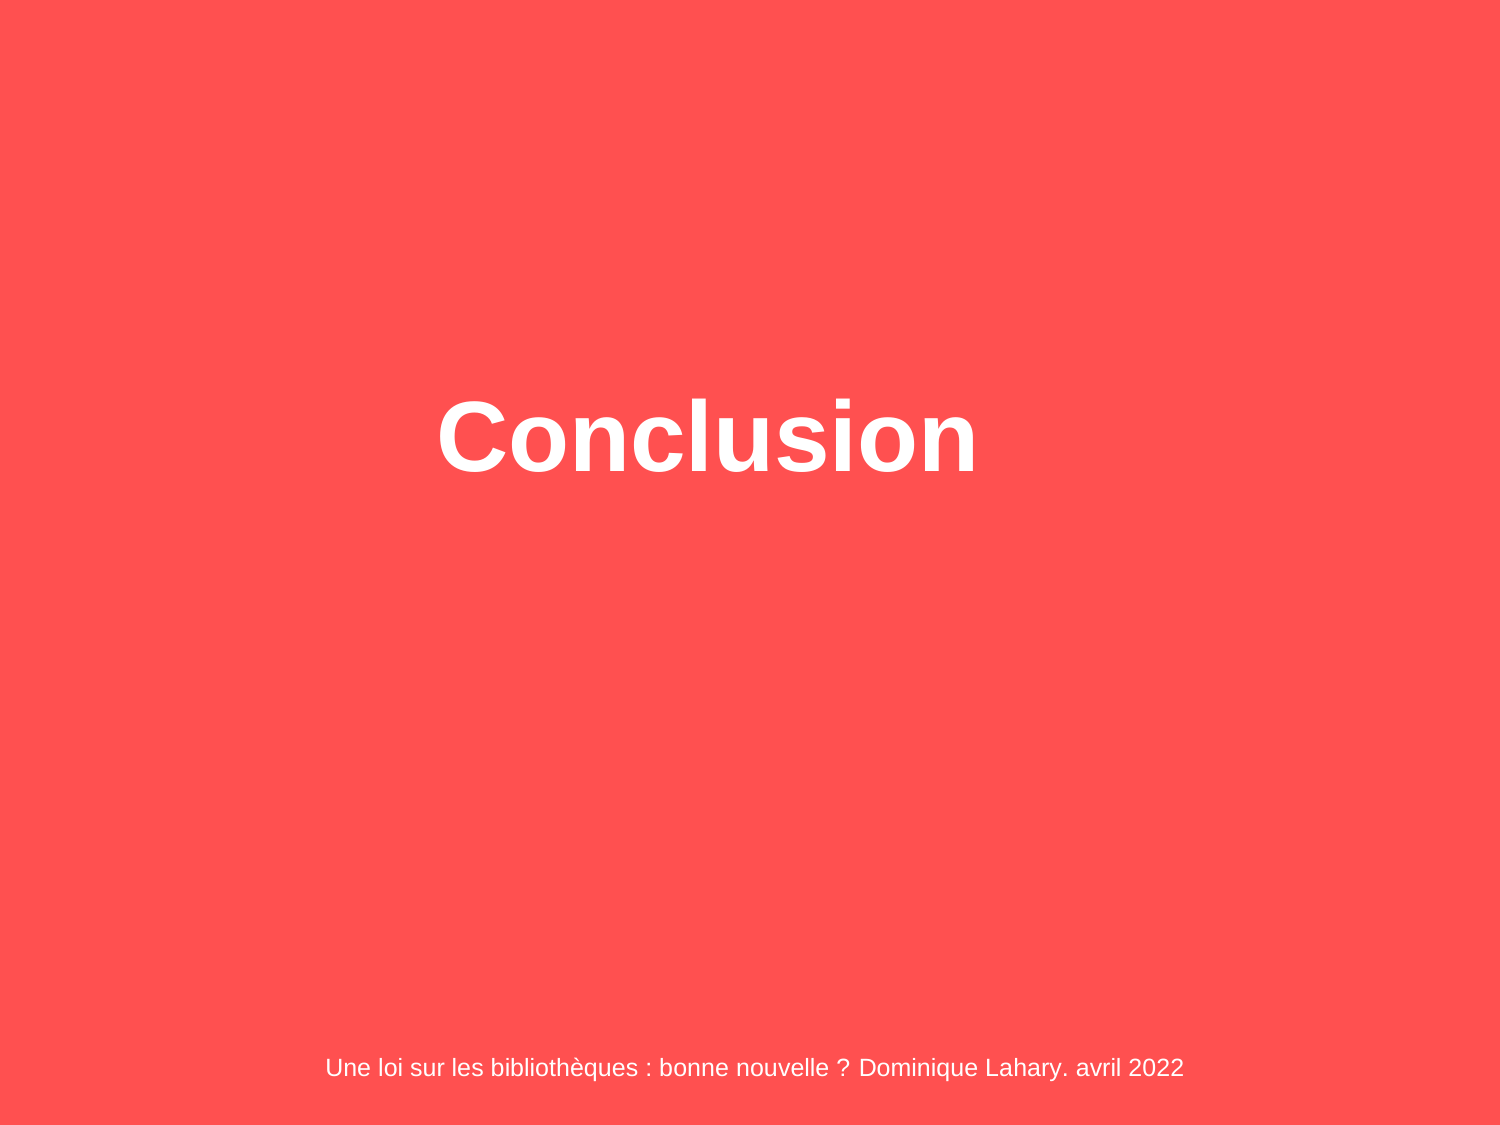

# Conclusion
Une loi sur les bibliothèques : bonne nouvelle ? Dominique Lahary. avril 2022